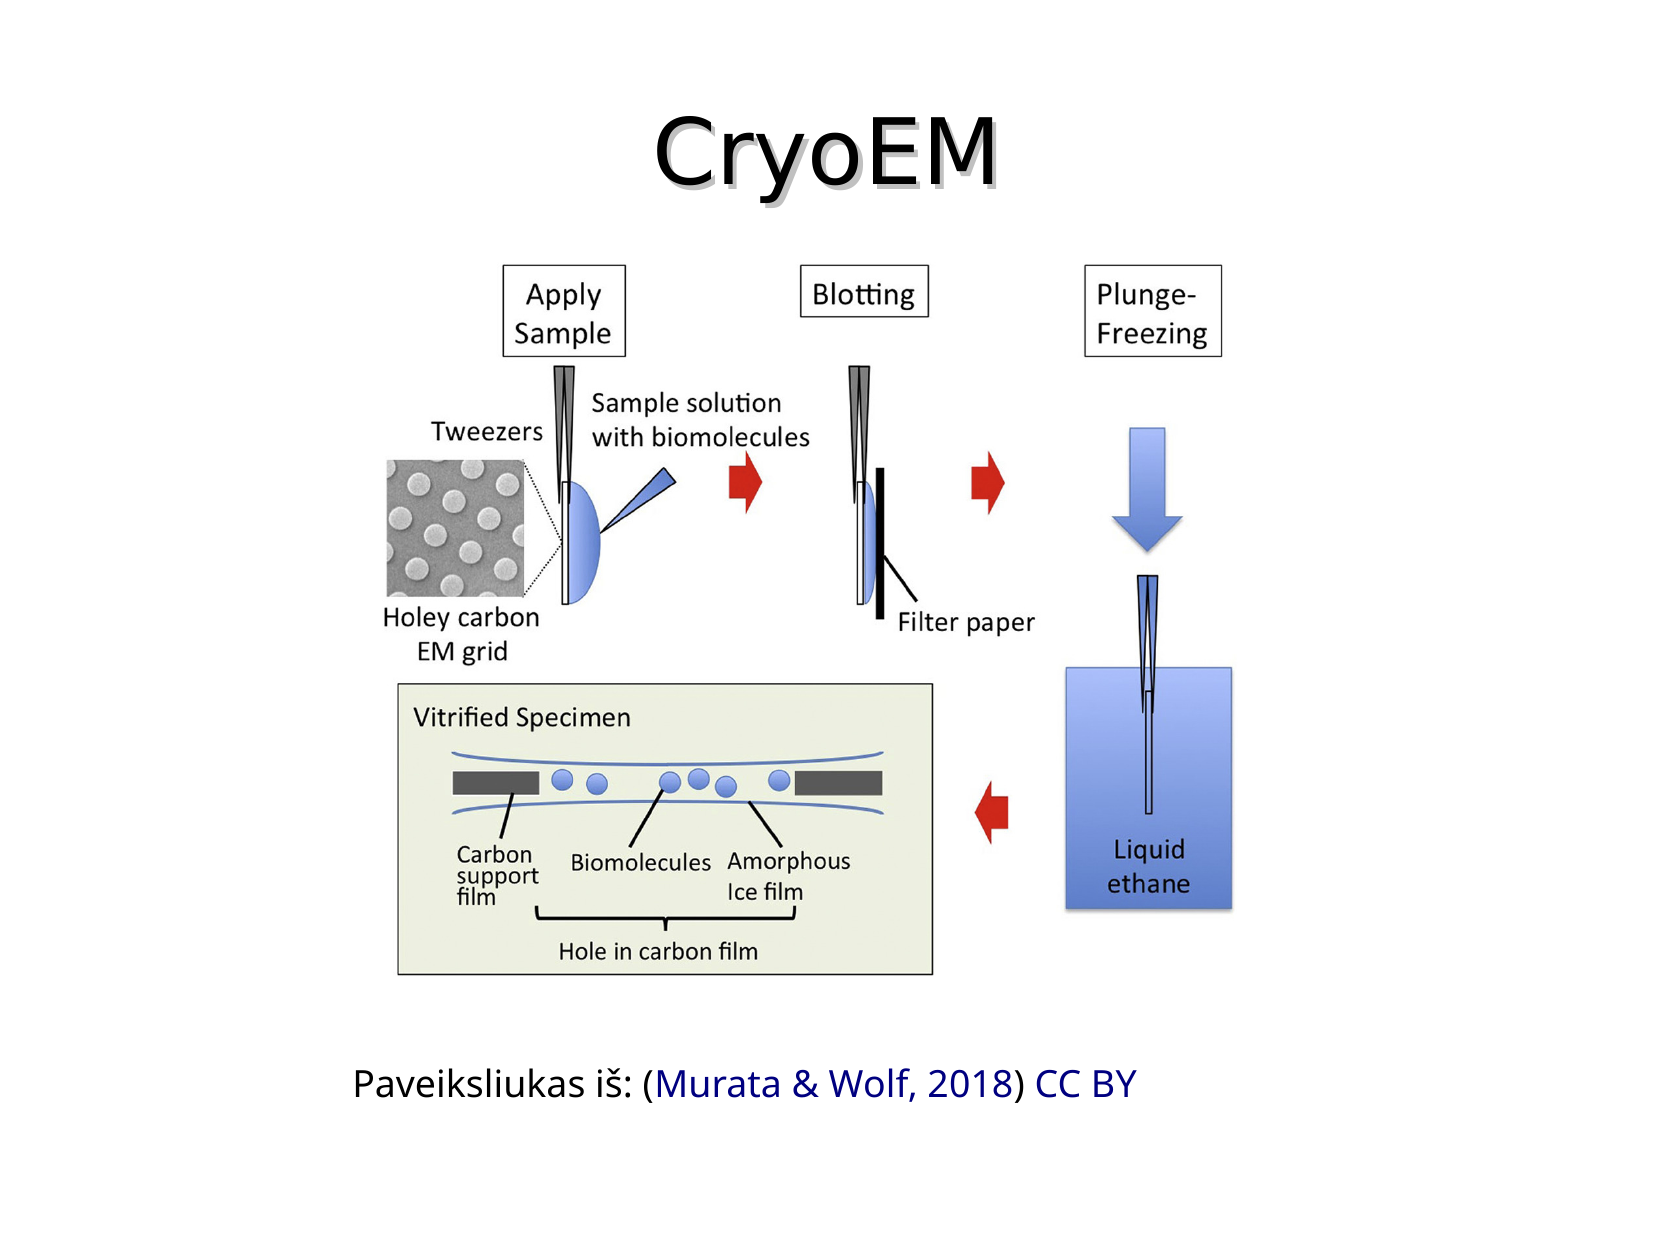

# CryoEM
Paveiksliukas iš: (Murata & Wolf, 2018) CC BY